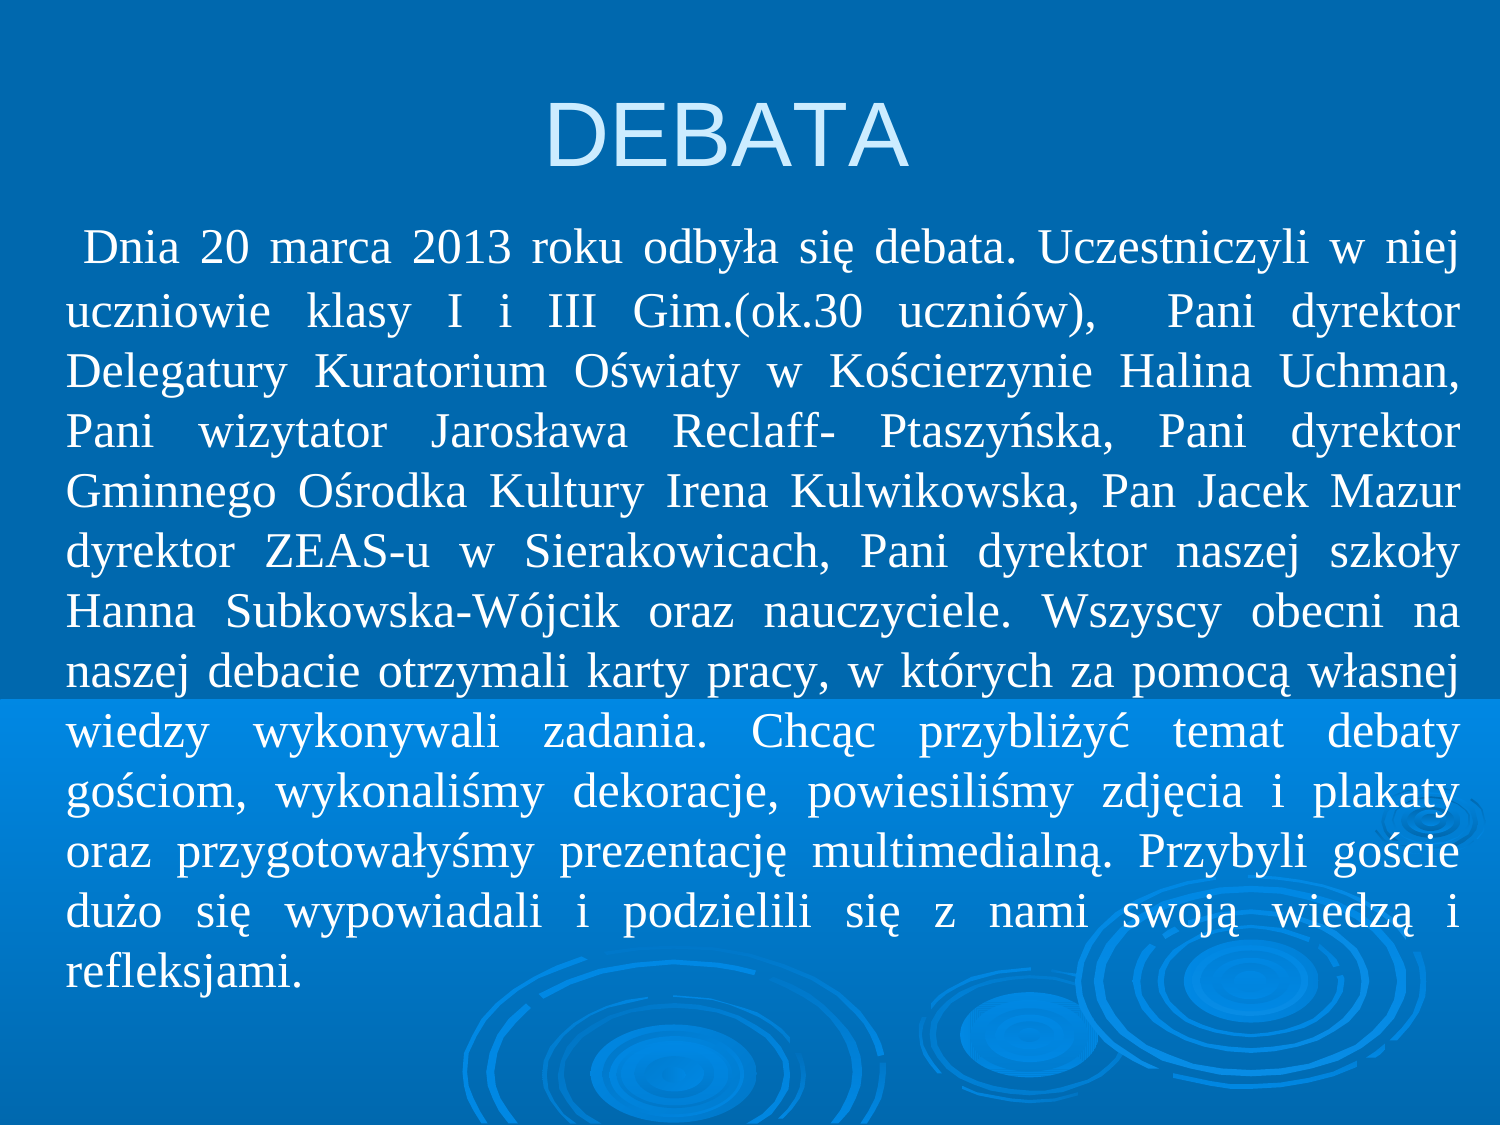

# DEBATA
 Dnia 20 marca 2013 roku odbyła się debata. Uczestniczyli w niej uczniowie klasy I i III Gim.(ok.30 uczniów), Pani dyrektor Delegatury Kuratorium Oświaty w Kościerzynie Halina Uchman, Pani wizytator Jarosława Reclaff- Ptaszyńska, Pani dyrektor Gminnego Ośrodka Kultury Irena Kulwikowska, Pan Jacek Mazur dyrektor ZEAS-u w Sierakowicach, Pani dyrektor naszej szkoły Hanna Subkowska-Wójcik oraz nauczyciele. Wszyscy obecni na naszej debacie otrzymali karty pracy, w których za pomocą własnej wiedzy wykonywali zadania. Chcąc przybliżyć temat debaty gościom, wykonaliśmy dekoracje, powiesiliśmy zdjęcia i plakaty oraz przygotowałyśmy prezentację multimedialną. Przybyli goście dużo się wypowiadali i podzielili się z nami swoją wiedzą i refleksjami.